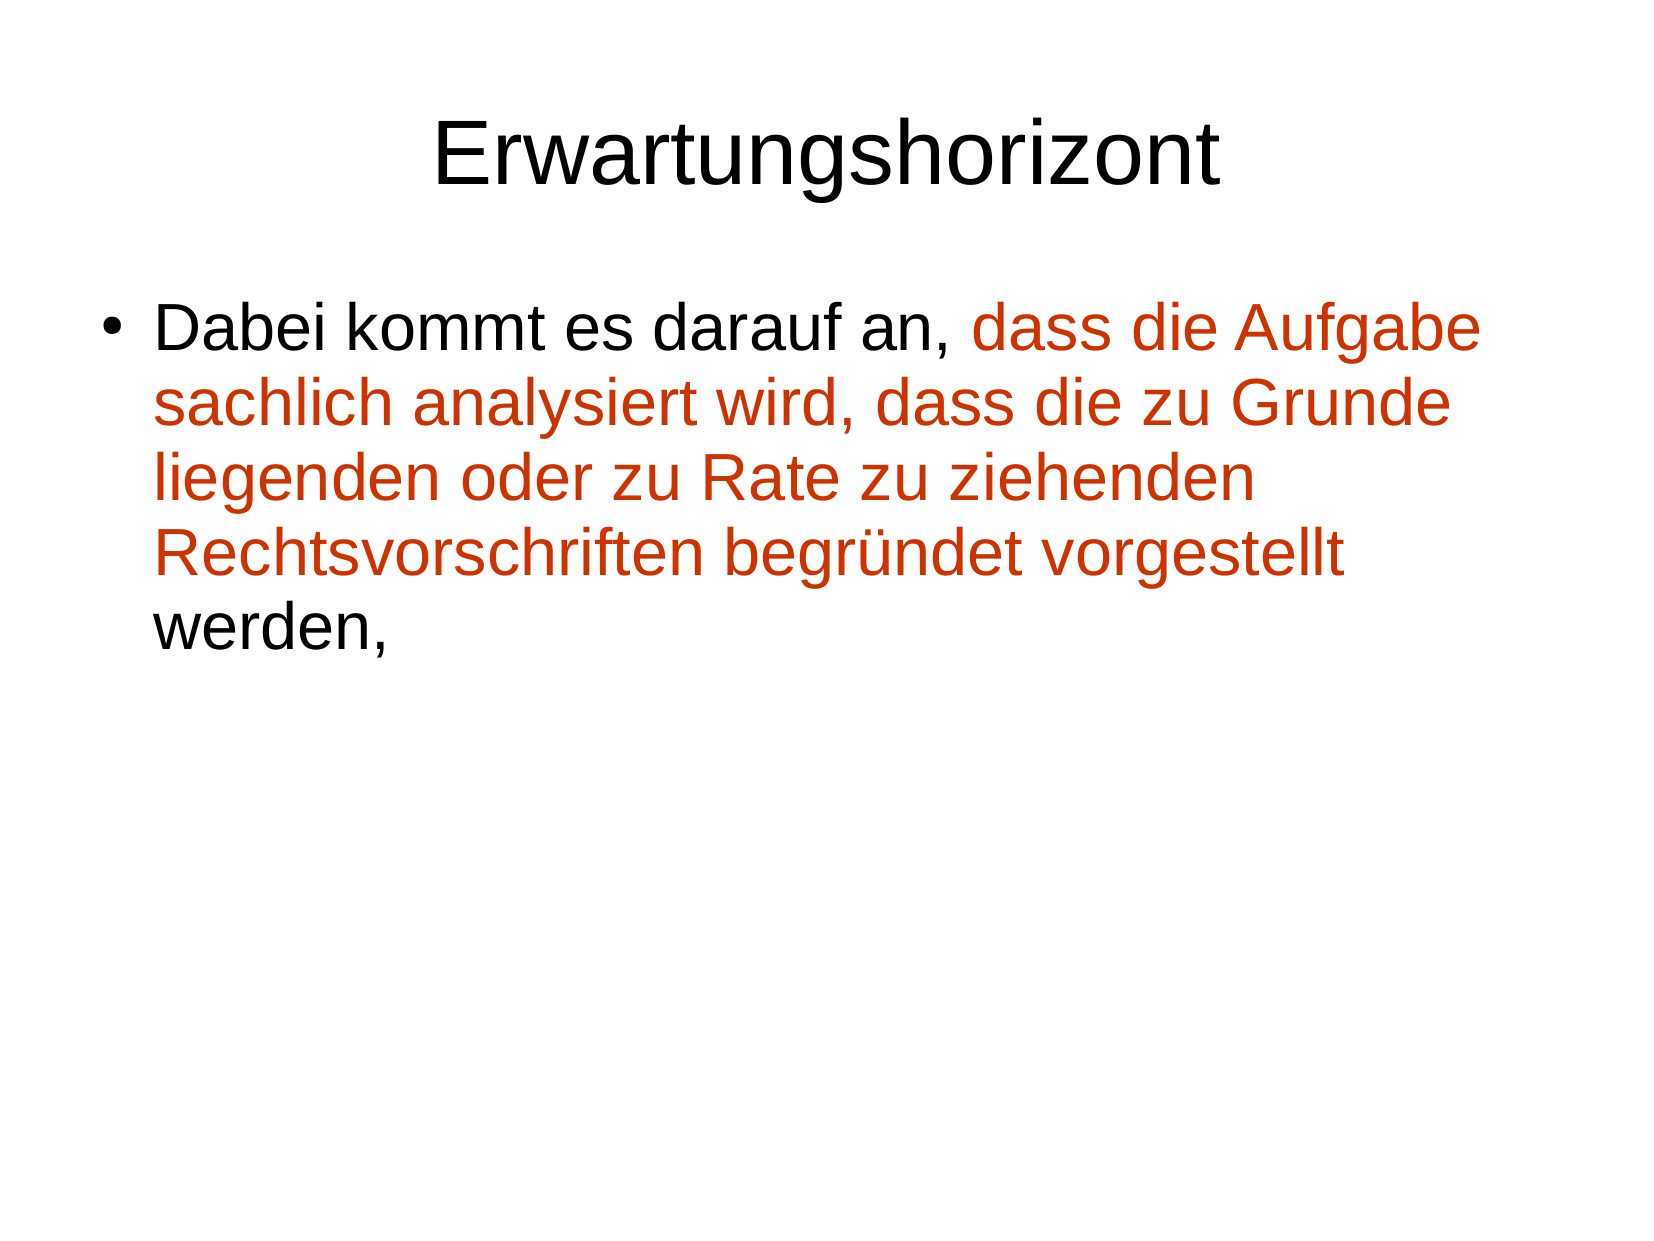

# Erwartungshorizont
Dabei kommt es darauf an, dass die Aufgabe sachlich analysiert wird, dass die zu Grunde liegenden oder zu Rate zu ziehenden Rechtsvorschriften begründet vorgestellt werden,